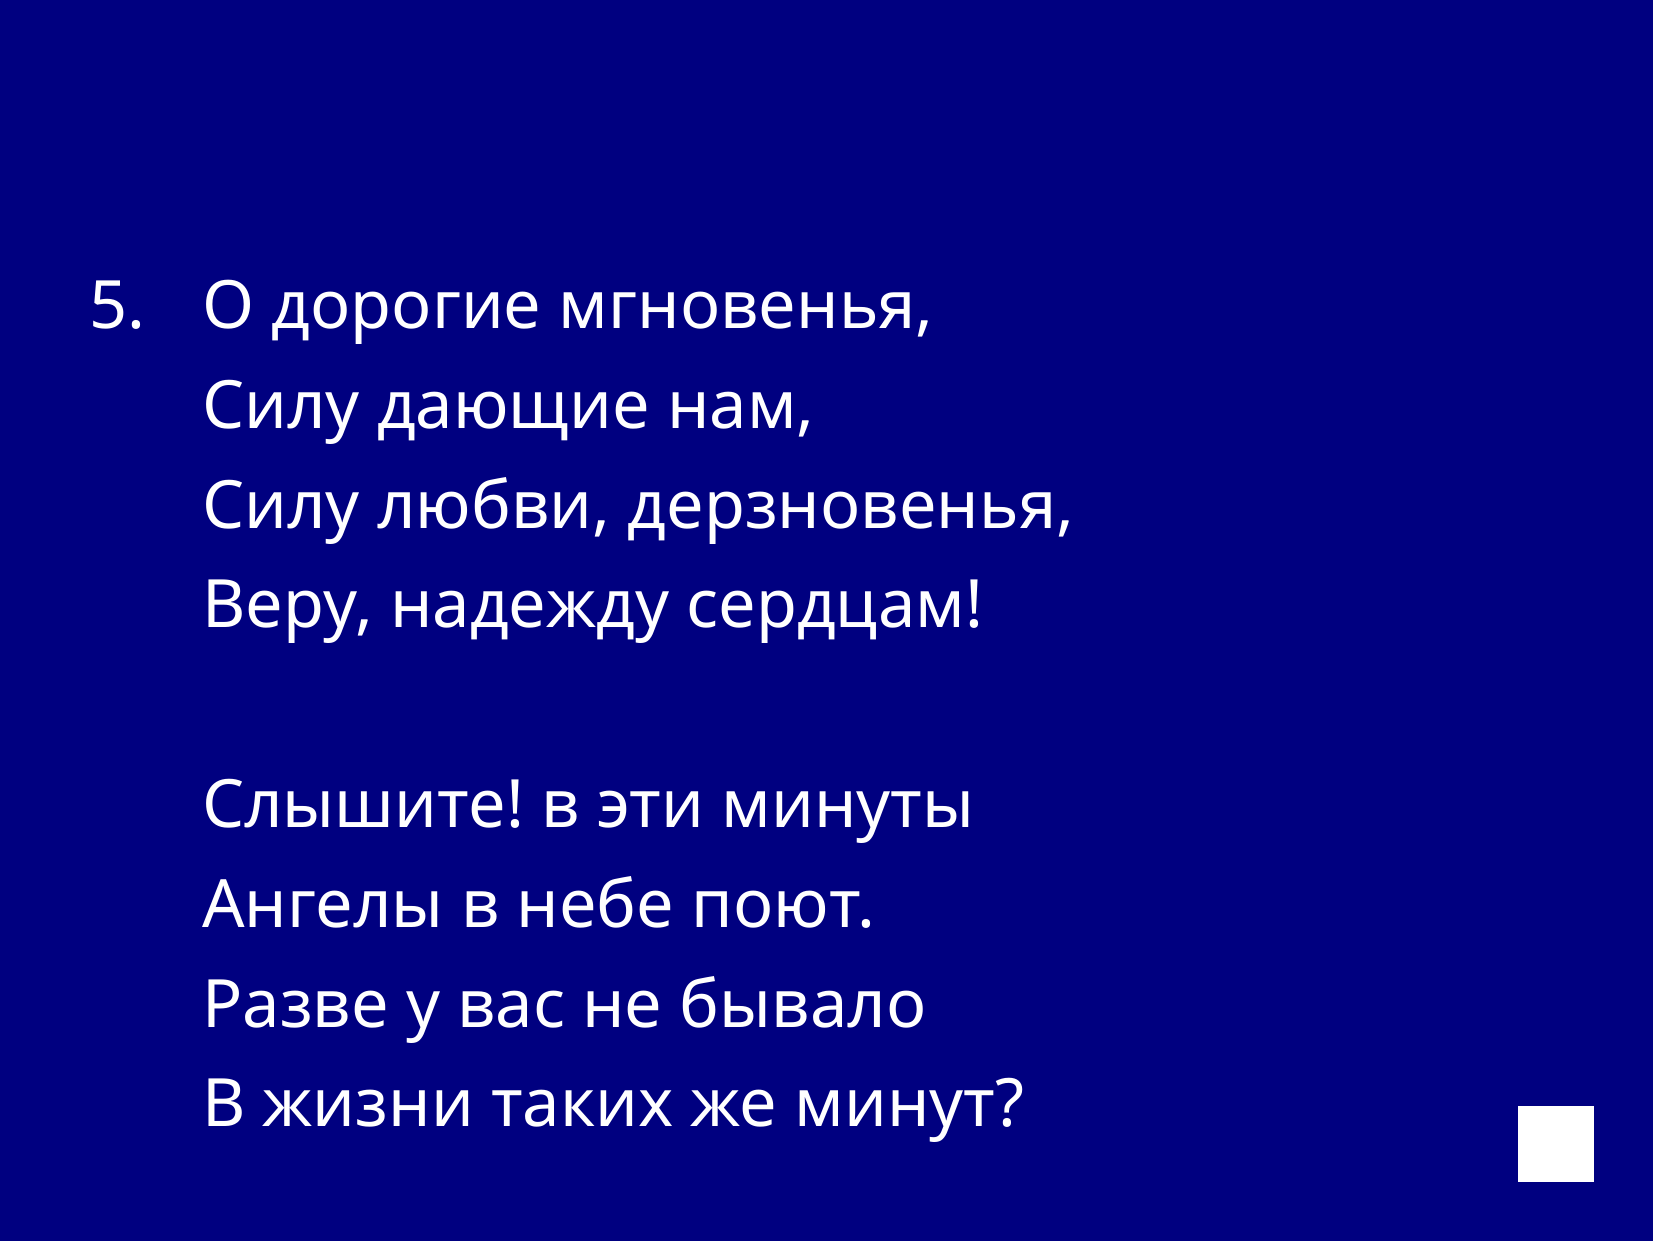

5.	О дорогие мгновенья,
	Силу дающие нам,
	Силу любви, дерзновенья,
	Веру, надежду сердцам!
	Слышите! в эти минуты
	Ангелы в небе поют.
	Разве у вас не бывало
	В жизни таких же минут?